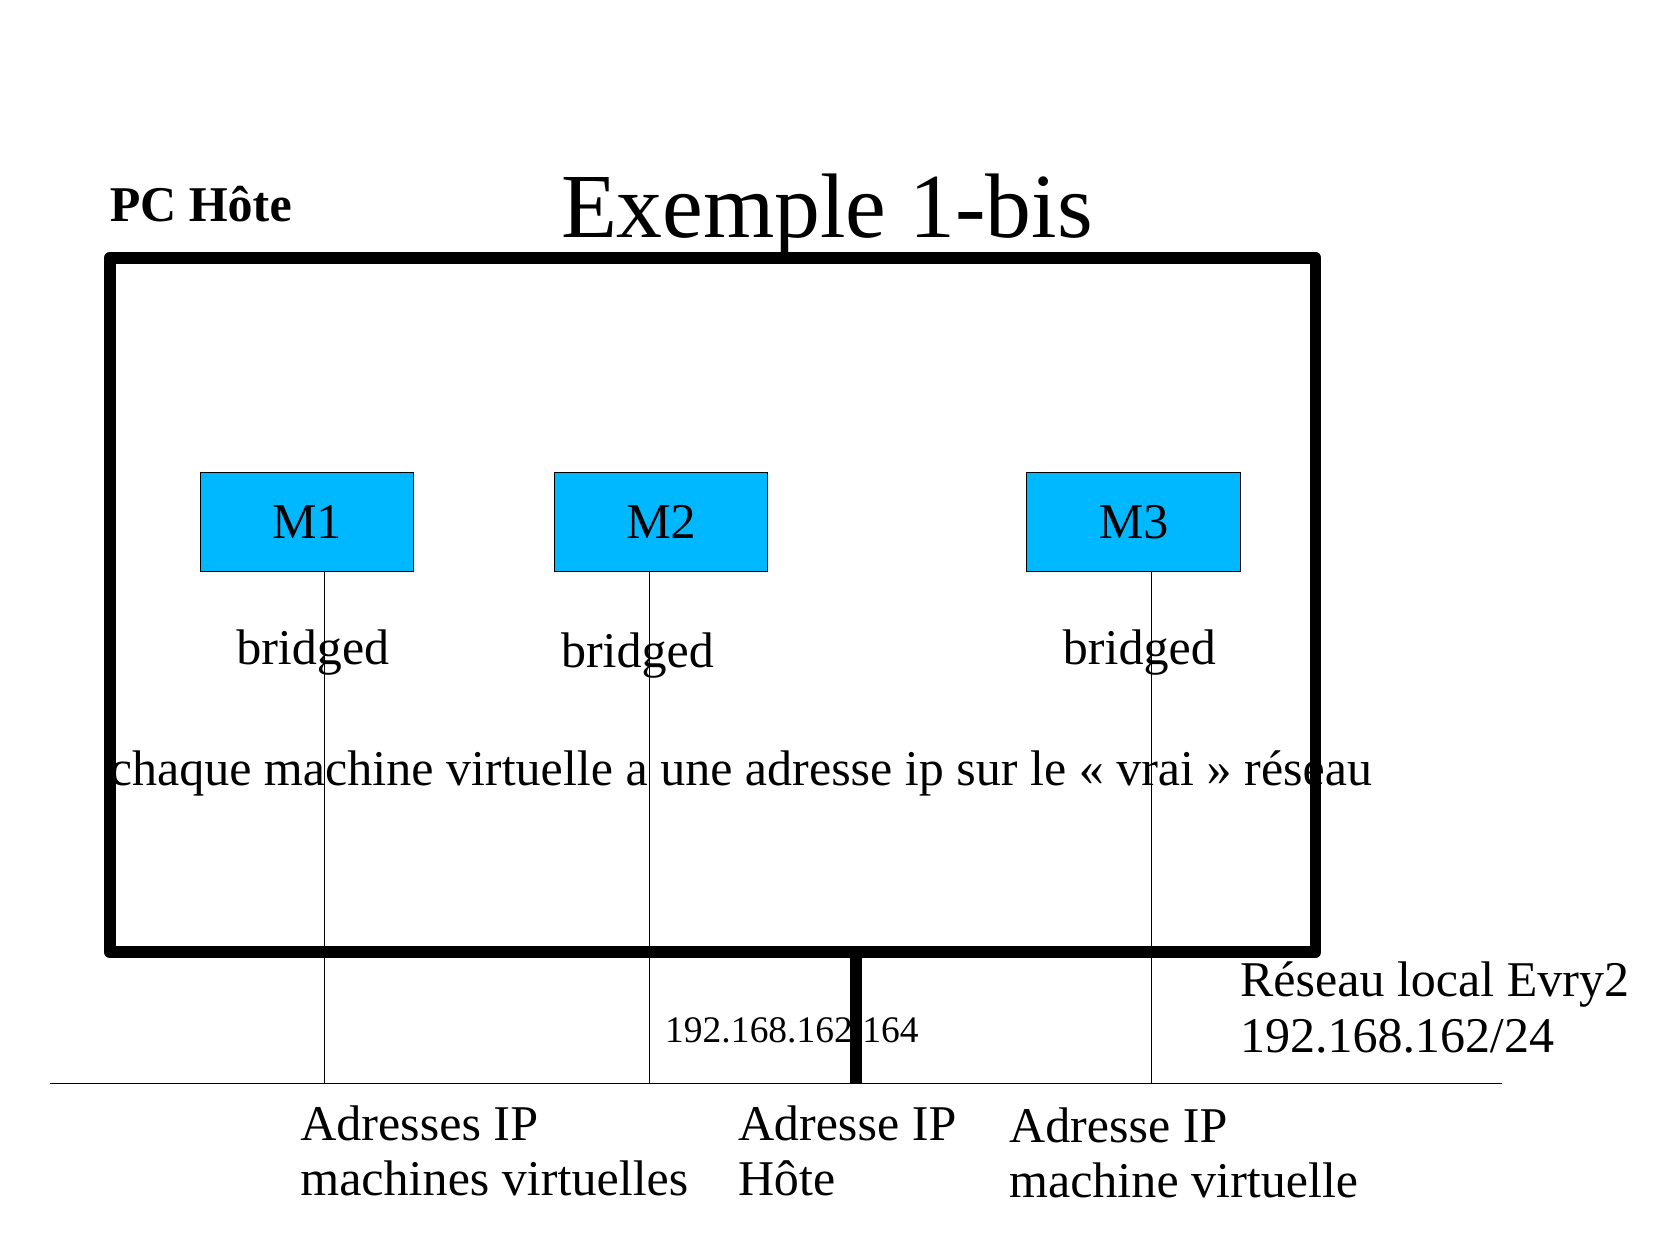

# Exemple 1-bis
PC Hôte
M2
M3
M1
bridged
bridged
bridged
chaque machine virtuelle a une adresse ip sur le « vrai » réseau
Réseau local Evry2
192.168.162/24
192.168.162.164
Adresses IP
machines virtuelles
Adresse IP
Hôte
Adresse IP
machine virtuelle